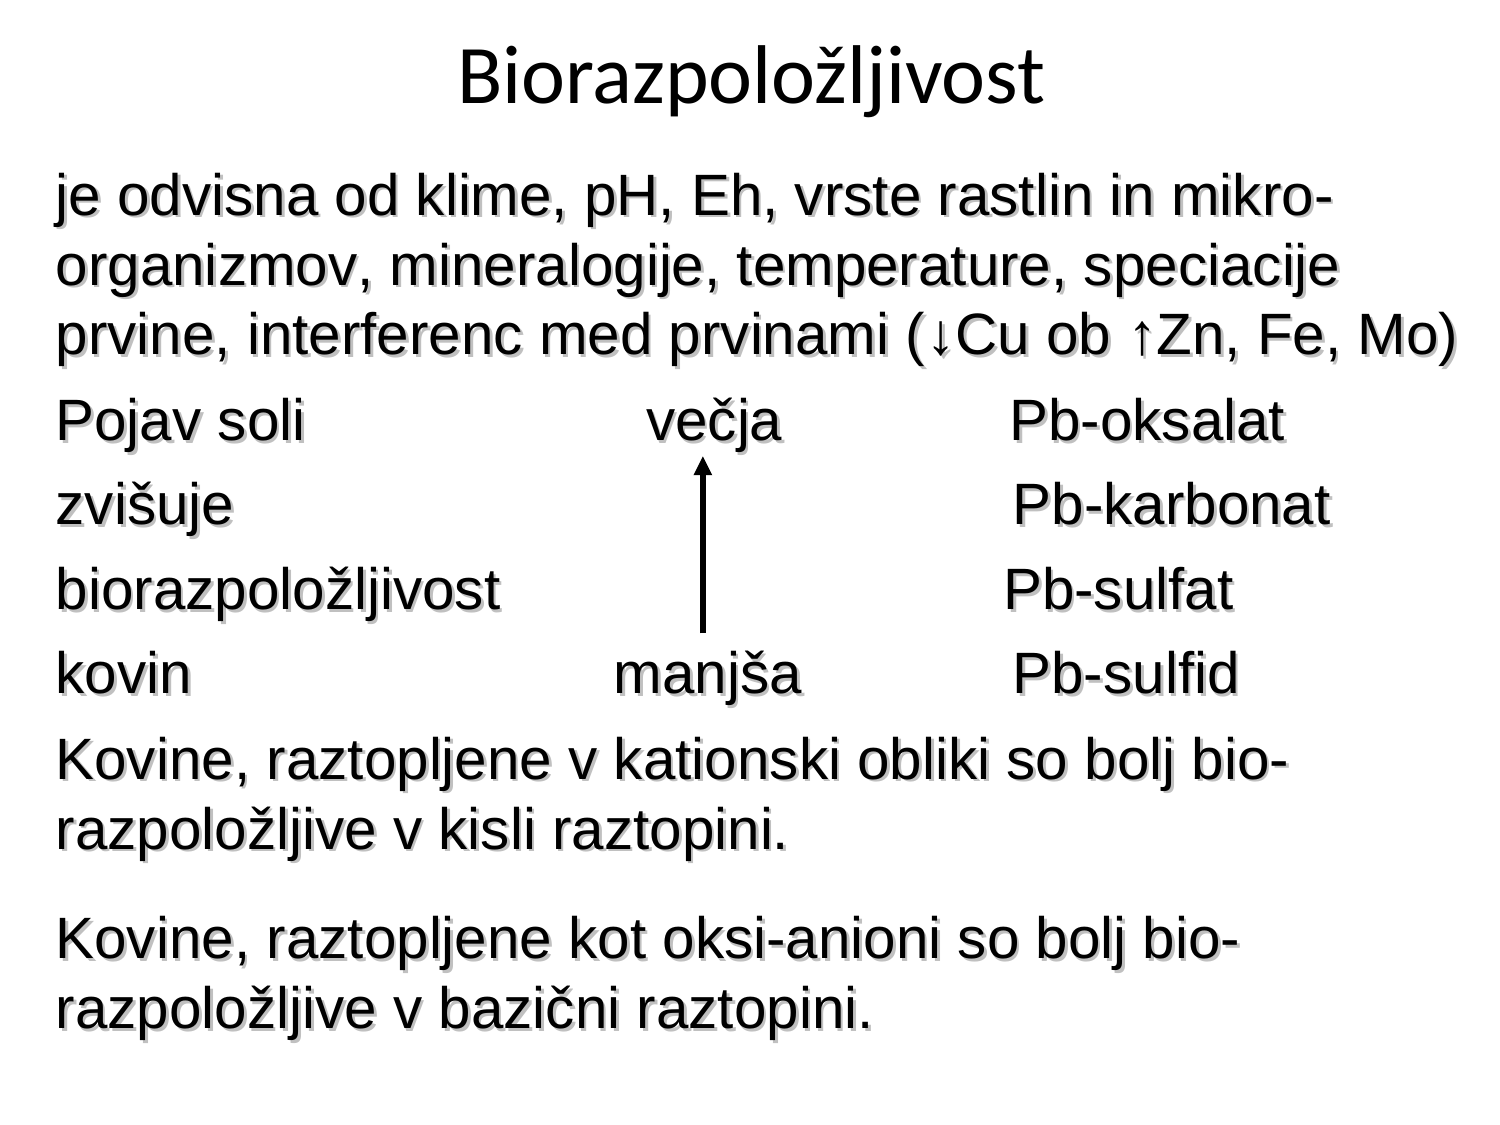

# Biorazpoložljivost
| je odvisna od klime, pH, Eh, vrste rastlin in mikro-organizmov, mineralogije, temperature, speciacije prvine, interferenc med prvinami (↓Cu ob ↑Zn, Fe, Mo) |
| --- |
| Pojav soli večja Pb-oksalat zvišuje Pb-karbonat biorazpoložljivost Pb-sulfat kovin manjša Pb-sulfid |
| Kovine, raztopljene v kationski obliki so bolj bio-razpoložljive v kisli raztopini. |
| Kovine, raztopljene kot oksi-anioni so bolj bio-razpoložljive v bazični raztopini. |